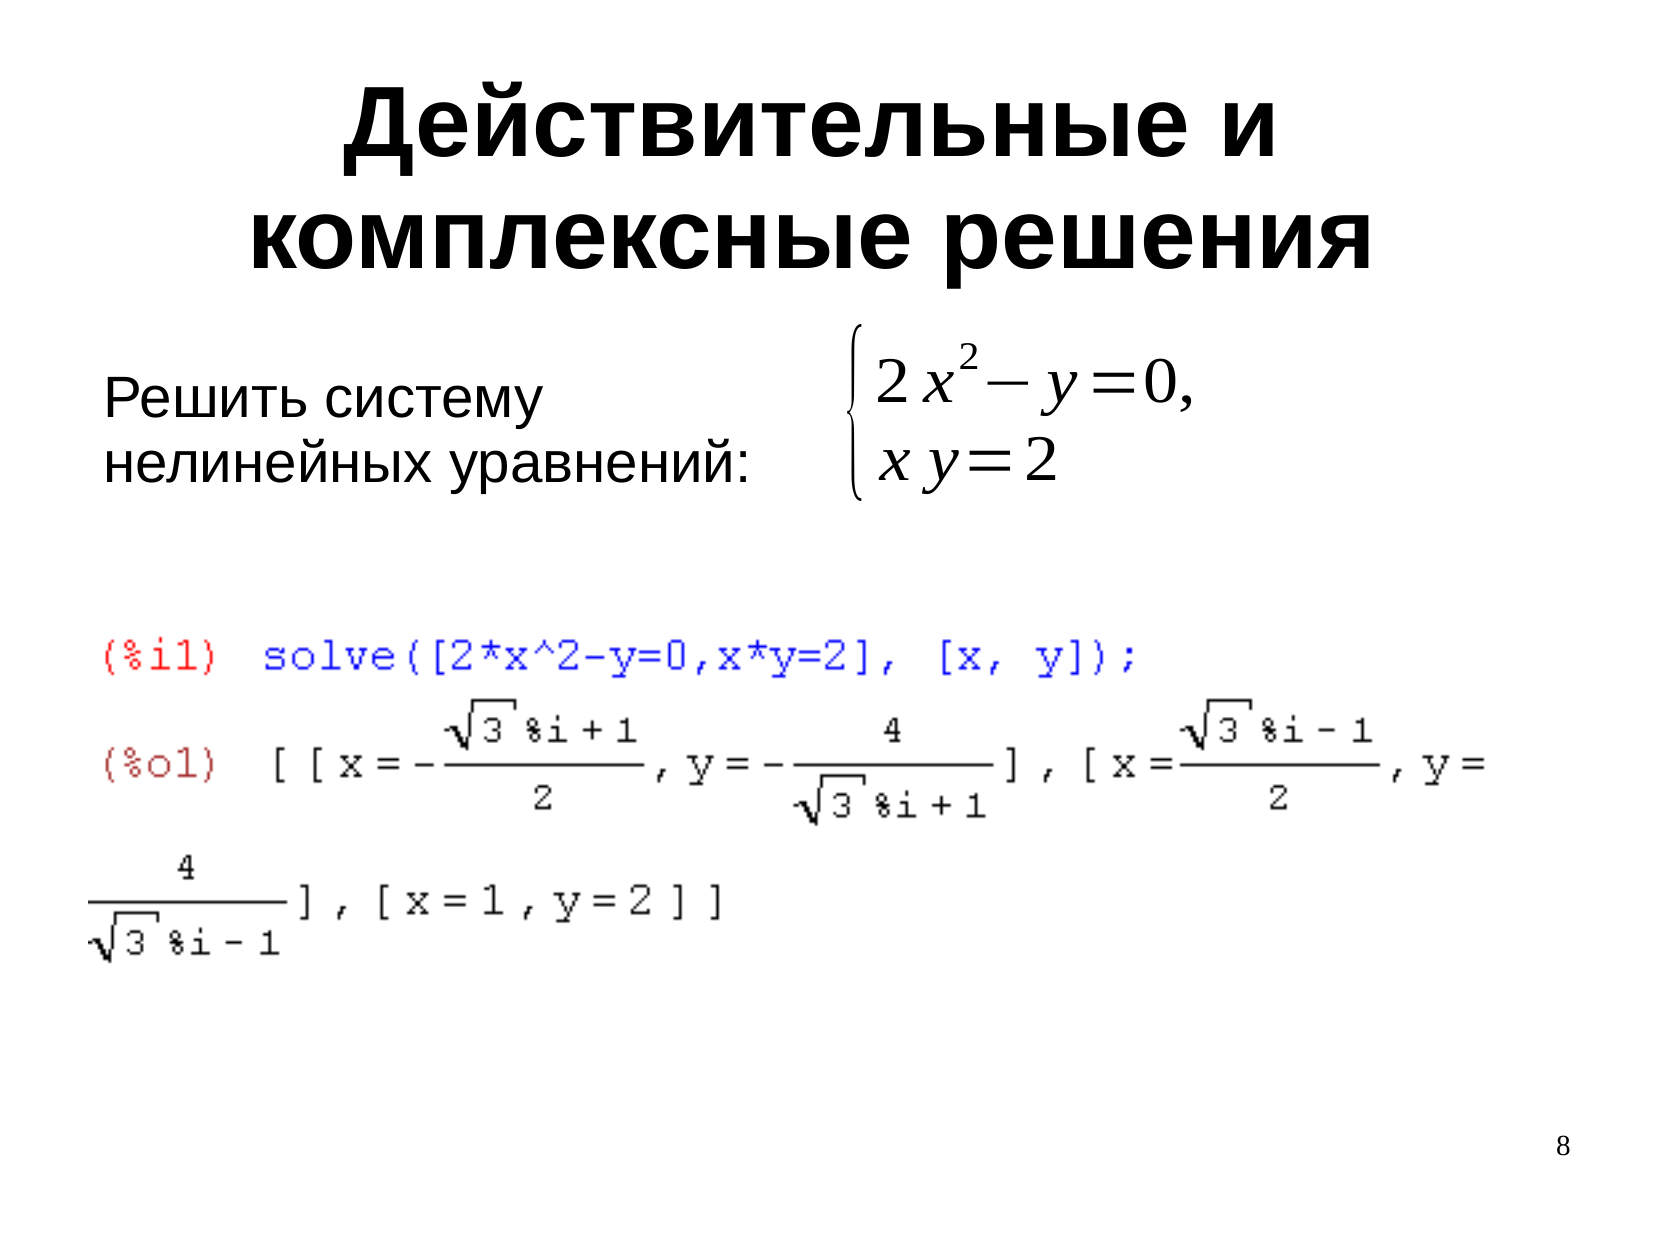

Действительные и комплексные решения
Решить систему нелинейных уравнений:
8